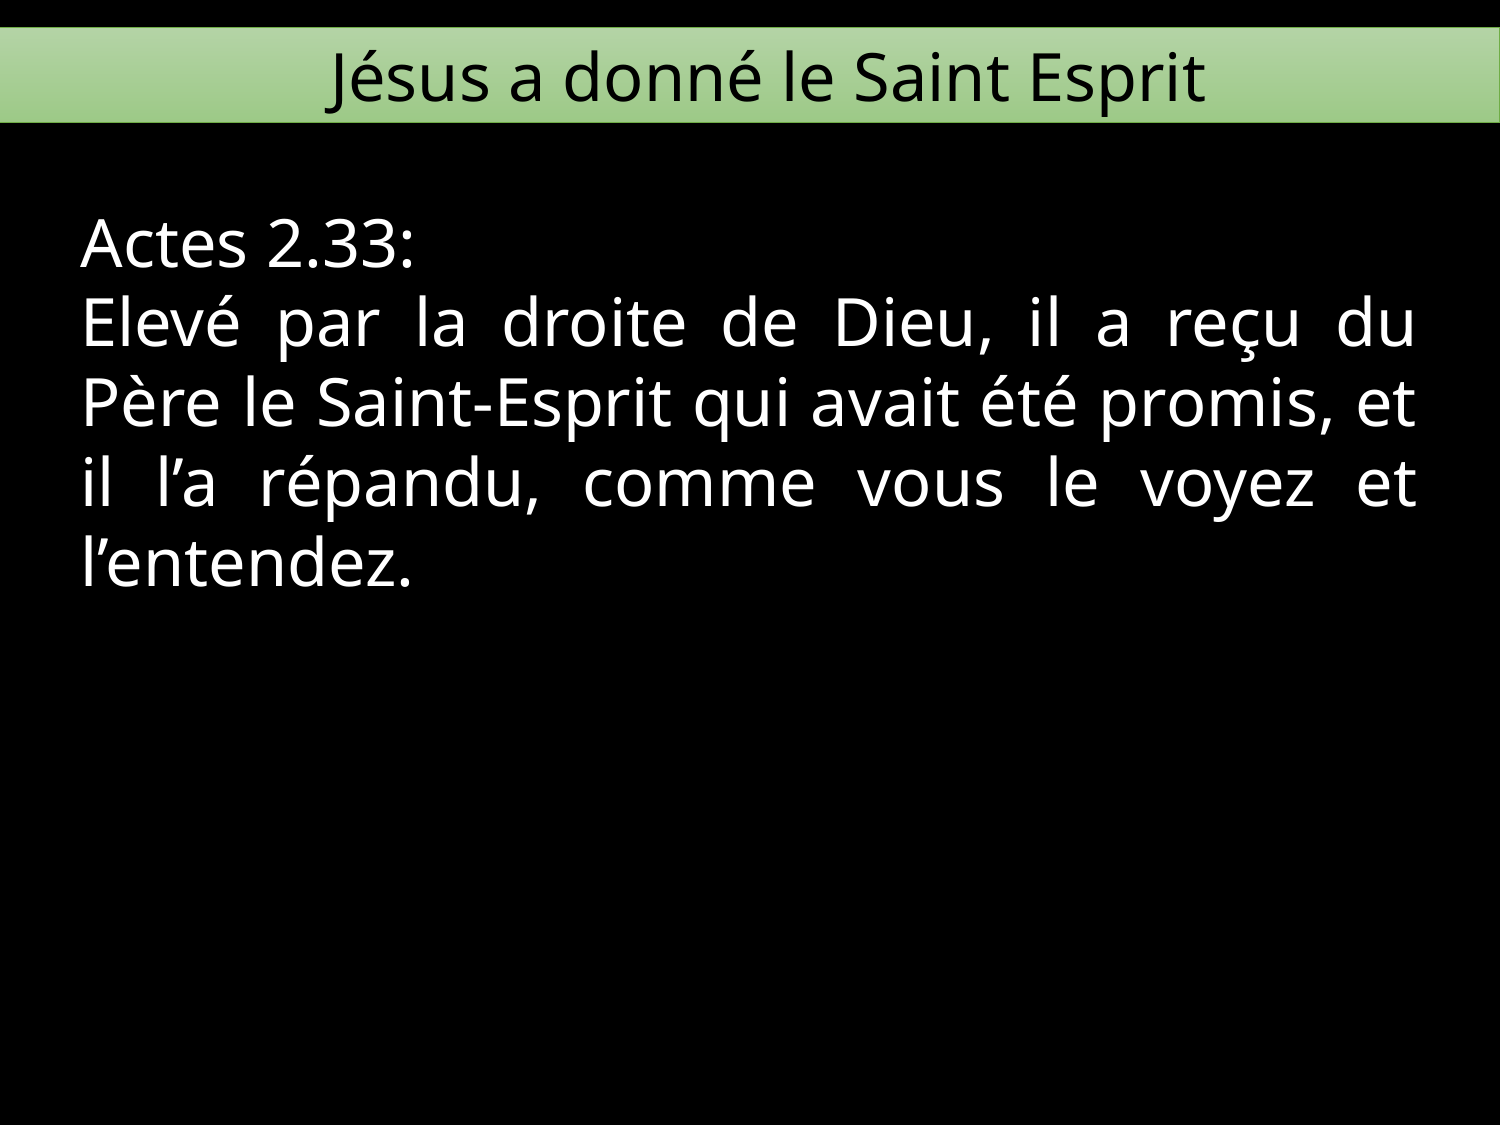

Jésus a donné le Saint Esprit
Actes 2.33:
Elevé par la droite de Dieu, il a reçu du Père le Saint-Esprit qui avait été promis, et il l’a répandu, comme vous le voyez et l’entendez.